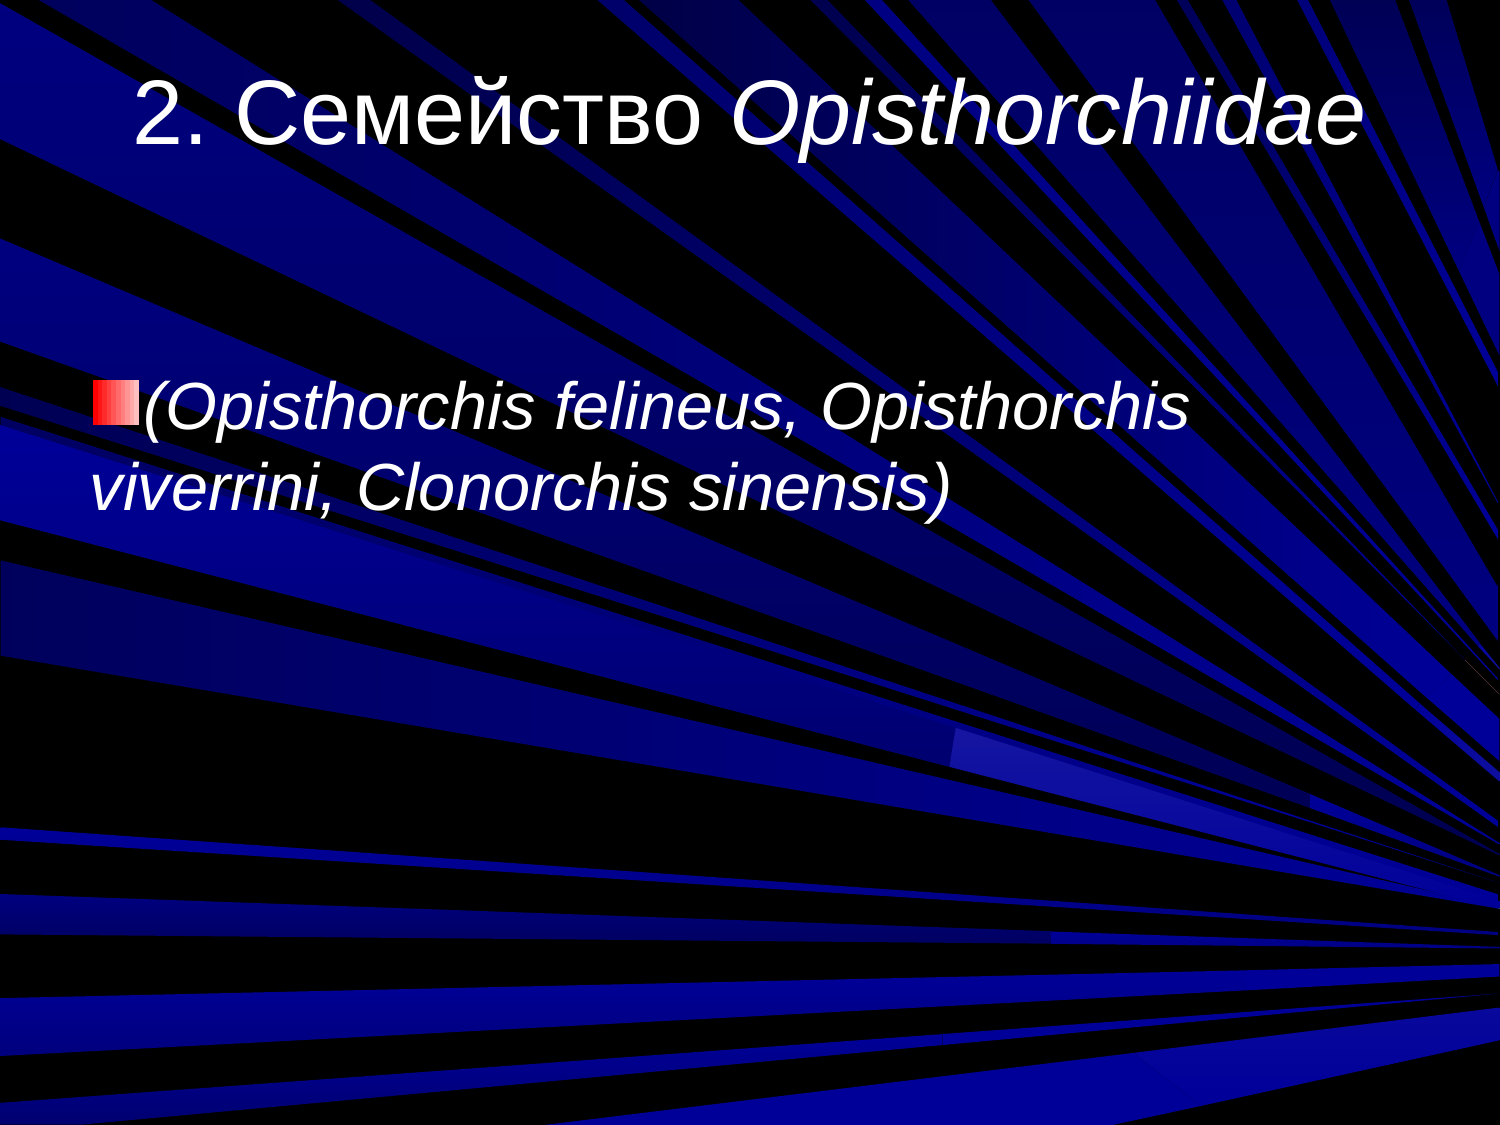

# 2. Семейство Opisthorchiidae
(Opisthorchis felineus, Opisthorchis viverrini, Clonorchis sinensis)